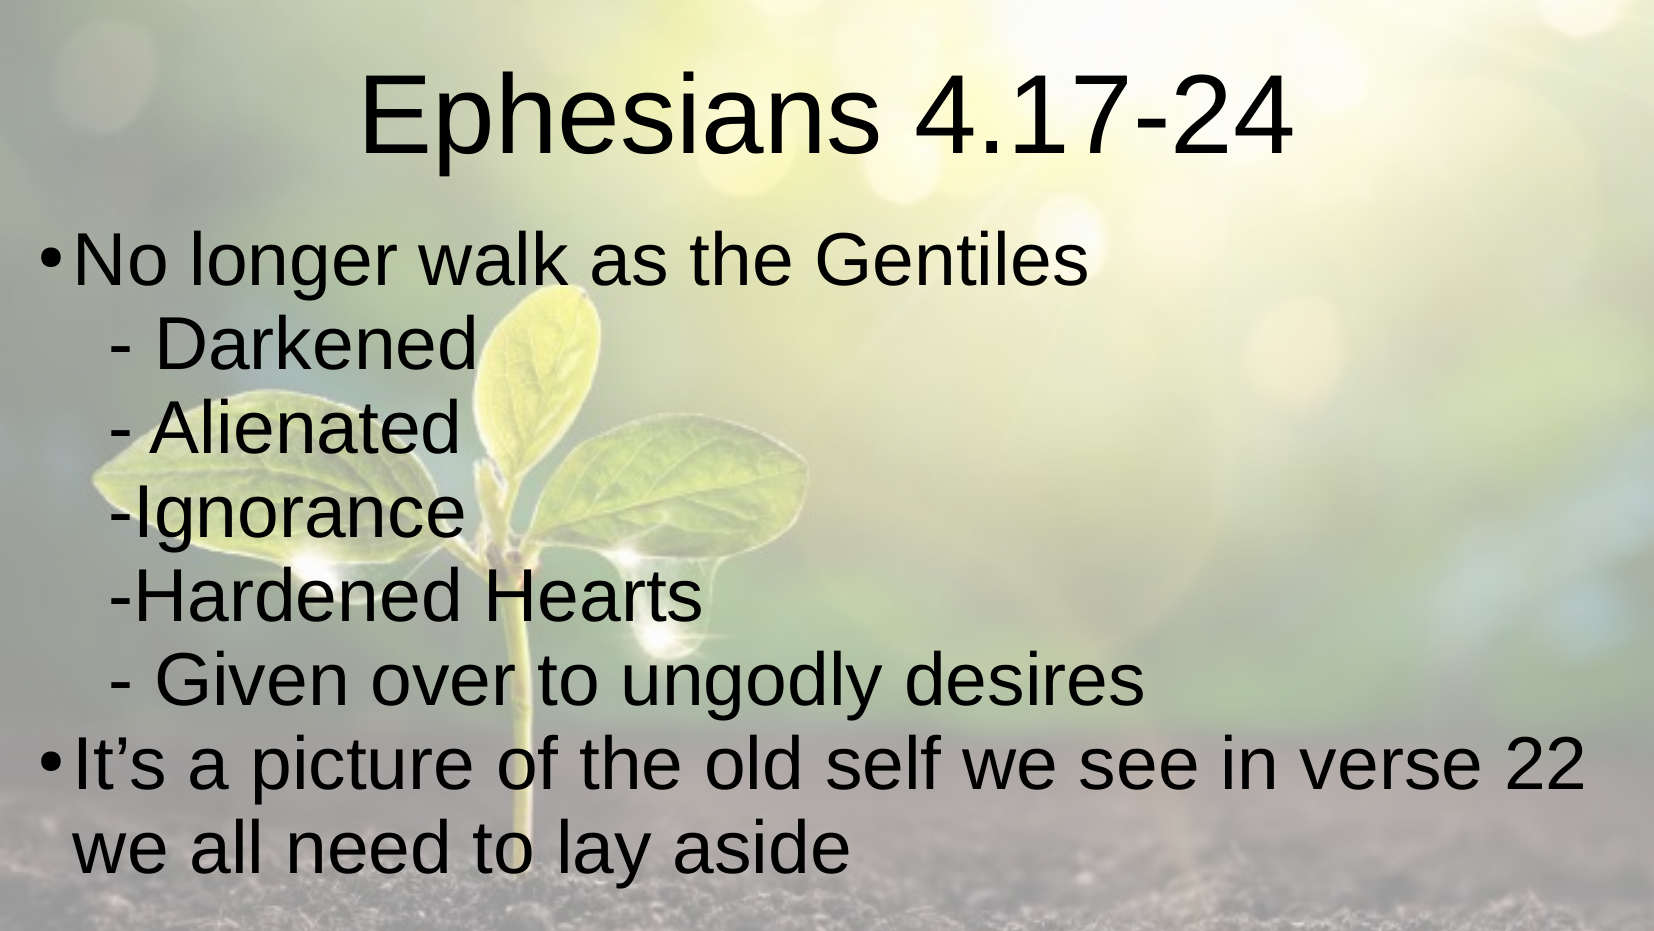

# Ephesians 4.17-24
No longer walk as the Gentiles
- Darkened
- Alienated
-Ignorance
-Hardened Hearts
- Given over to ungodly desires
It’s a picture of the old self we see in verse 22 we all need to lay aside